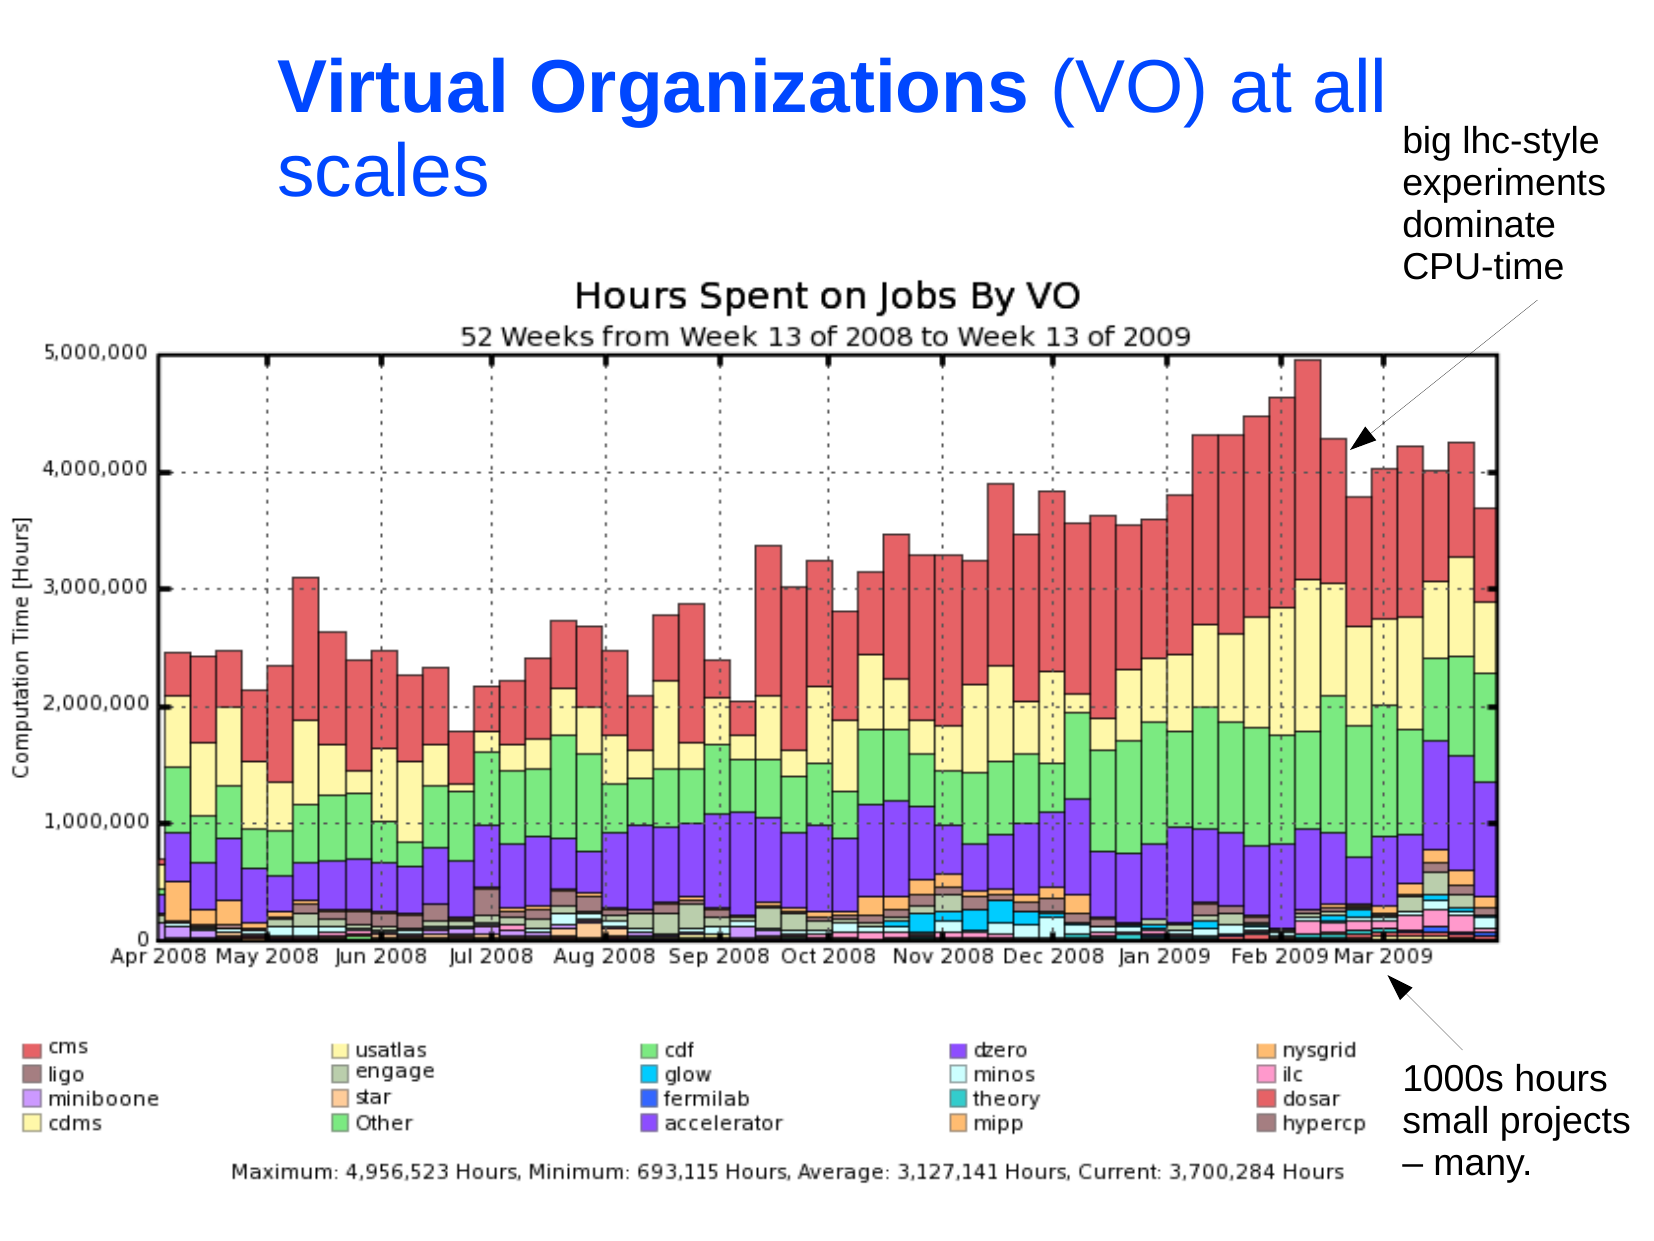

Virtual Organizations (VO) at all scales
big lhc-style experiments
dominate CPU-time
1000s hours small projects – many.